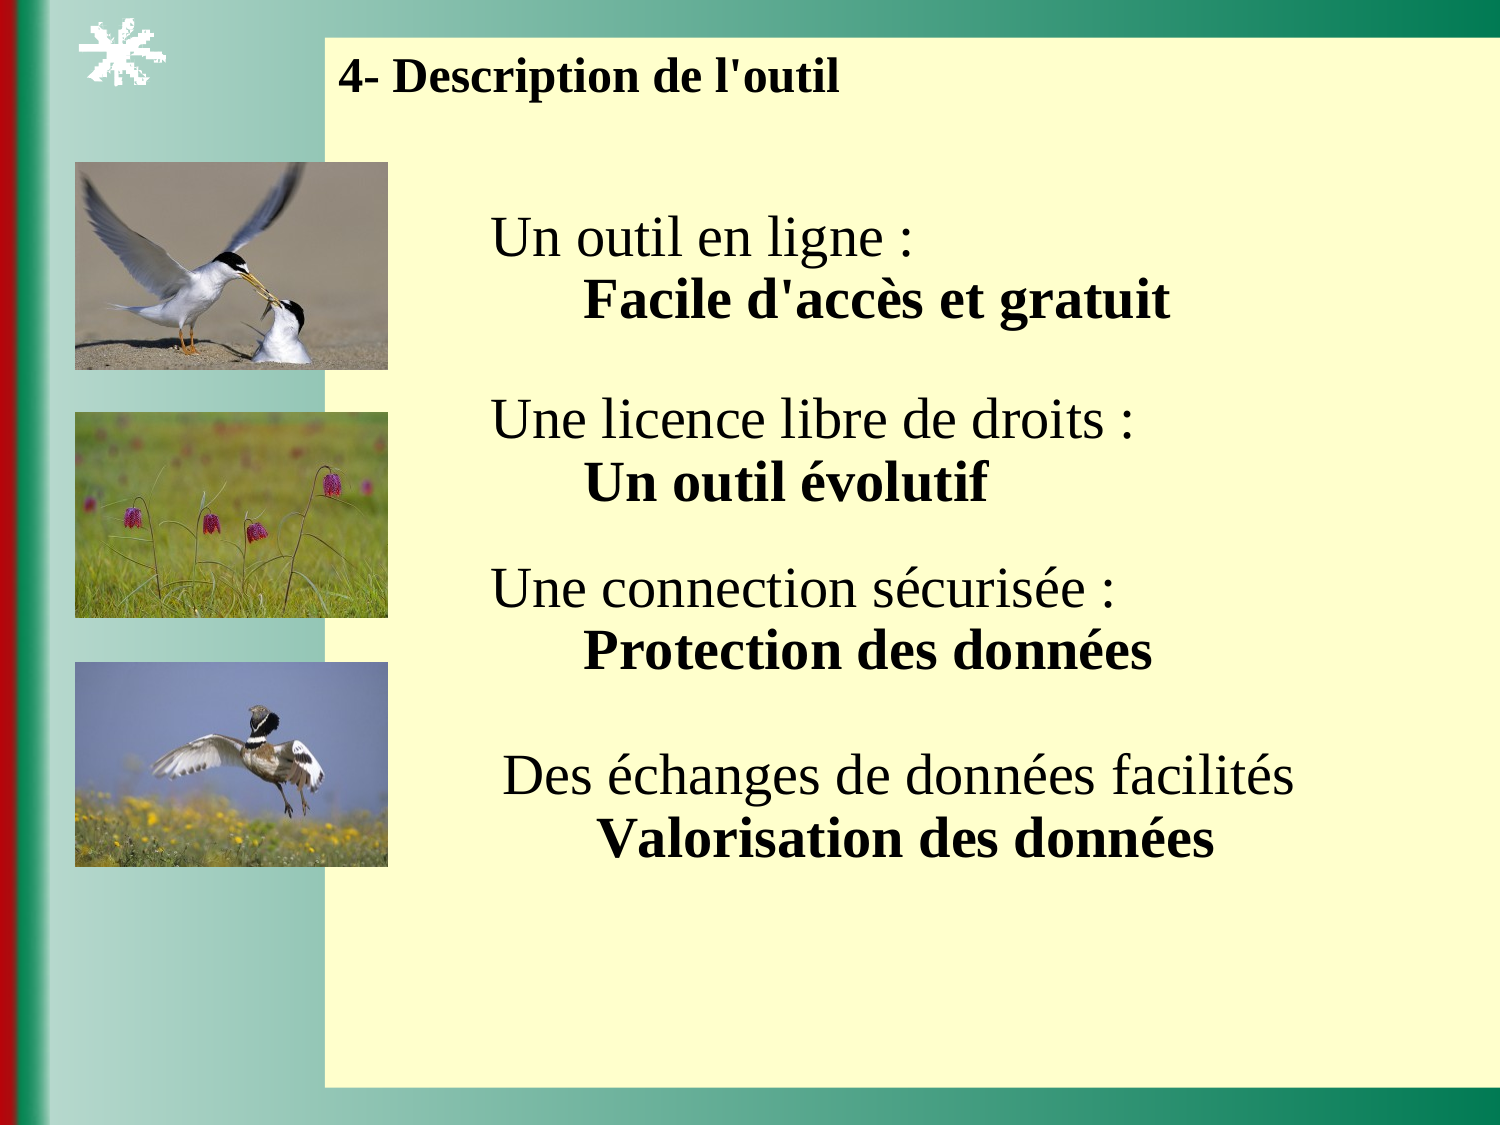

4- Description de l'outil
 Un outil en ligne :
		Facile d'accès et gratuit
 Une licence libre de droits :
		Un outil évolutif
 Une connection sécurisée :
		Protection des données
 Des échanges de données facilités
		Valorisation des données